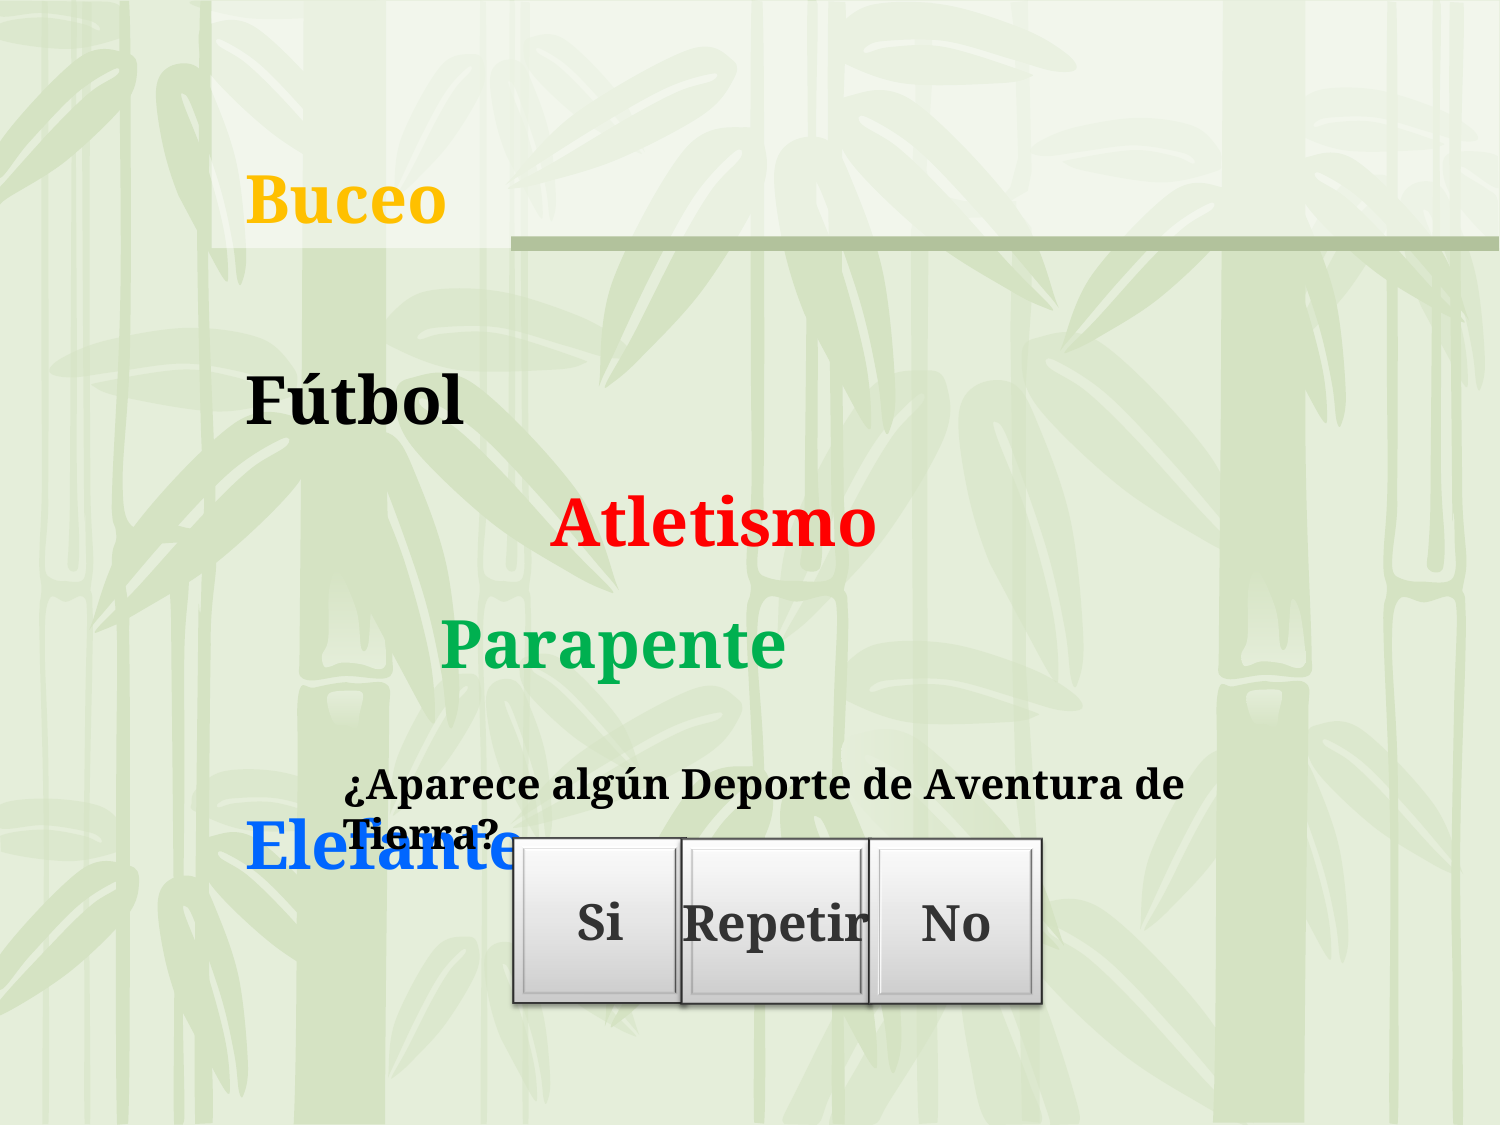

Buceo
 Fútbol
Atletismo
 Parapente
 Elefante
¿Aparece algún Deporte de Aventura de Tierra?
Si
Repetir
No